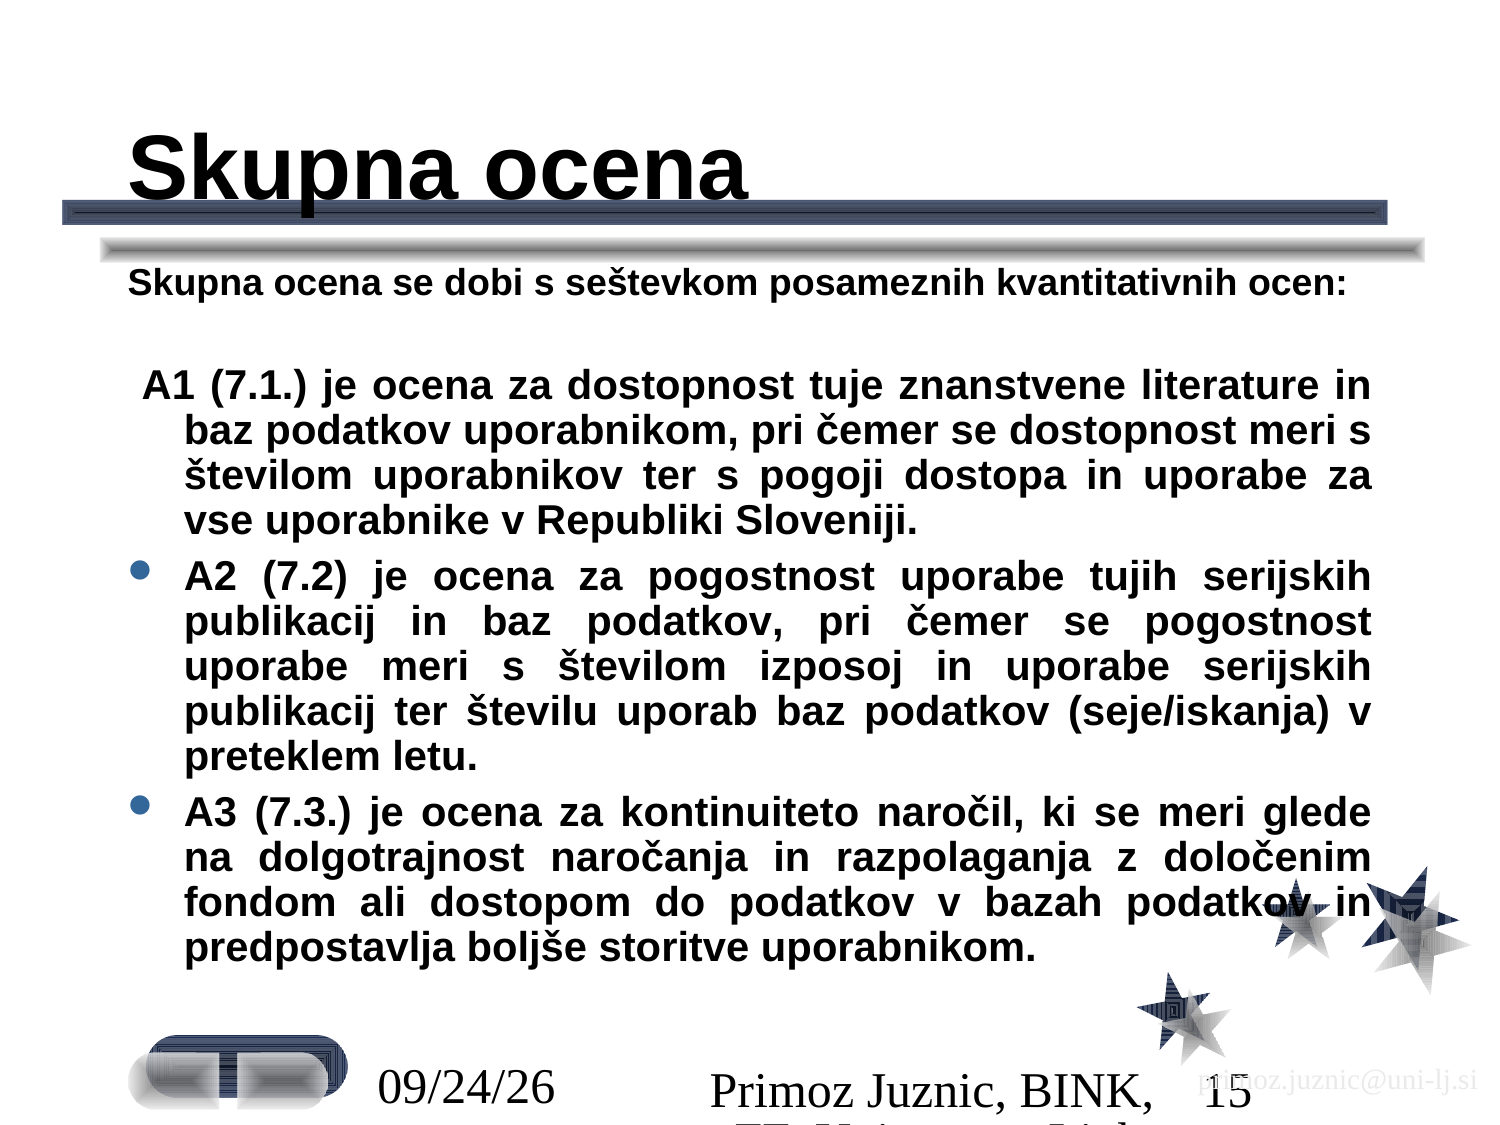

# Skupna ocena
Skupna ocena se dobi s seštevkom posameznih kvantitativnih ocen:
 A1 (7.1.) je ocena za dostopnost tuje znanstvene literature in baz podatkov uporabnikom, pri čemer se dostopnost meri s številom uporabnikov ter s pogoji dostopa in uporabe za vse uporabnike v Republiki Sloveniji.
A2 (7.2) je ocena za pogostnost uporabe tujih serijskih publikacij in baz podatkov, pri čemer se pogostnost uporabe meri s številom izposoj in uporabe serijskih publikacij ter številu uporab baz podatkov (seje/iskanja) v preteklem letu.
A3 (7.3.) je ocena za kontinuiteto naročil, ki se meri glede na dolgotrajnost naročanja in razpolaganja z določenim fondom ali dostopom do podatkov v bazah podatkov in predpostavlja boljše storitve uporabnikom.
Primoz Juznic, BINK, FF, Univerza v Ljubljani
15